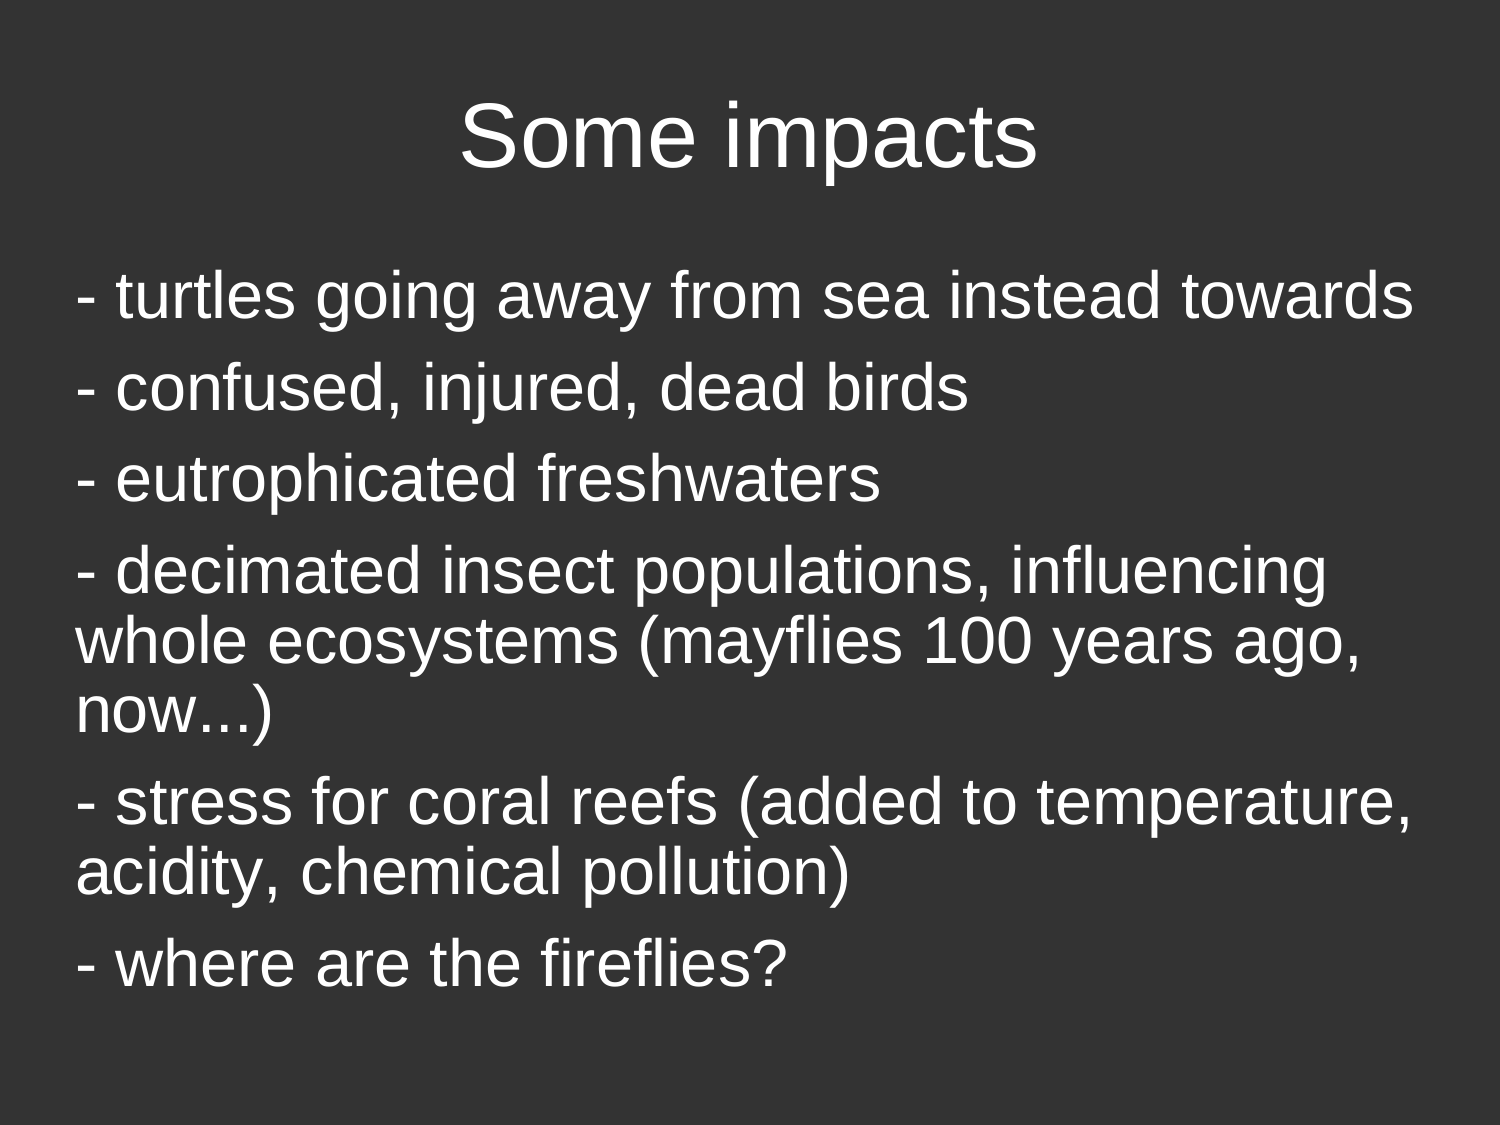

# Some impacts
- turtles going away from sea instead towards
- confused, injured, dead birds
- eutrophicated freshwaters
- decimated insect populations, influencing whole ecosystems (mayflies 100 years ago, now...)
- stress for coral reefs (added to temperature, acidity, chemical pollution)
- where are the fireflies?